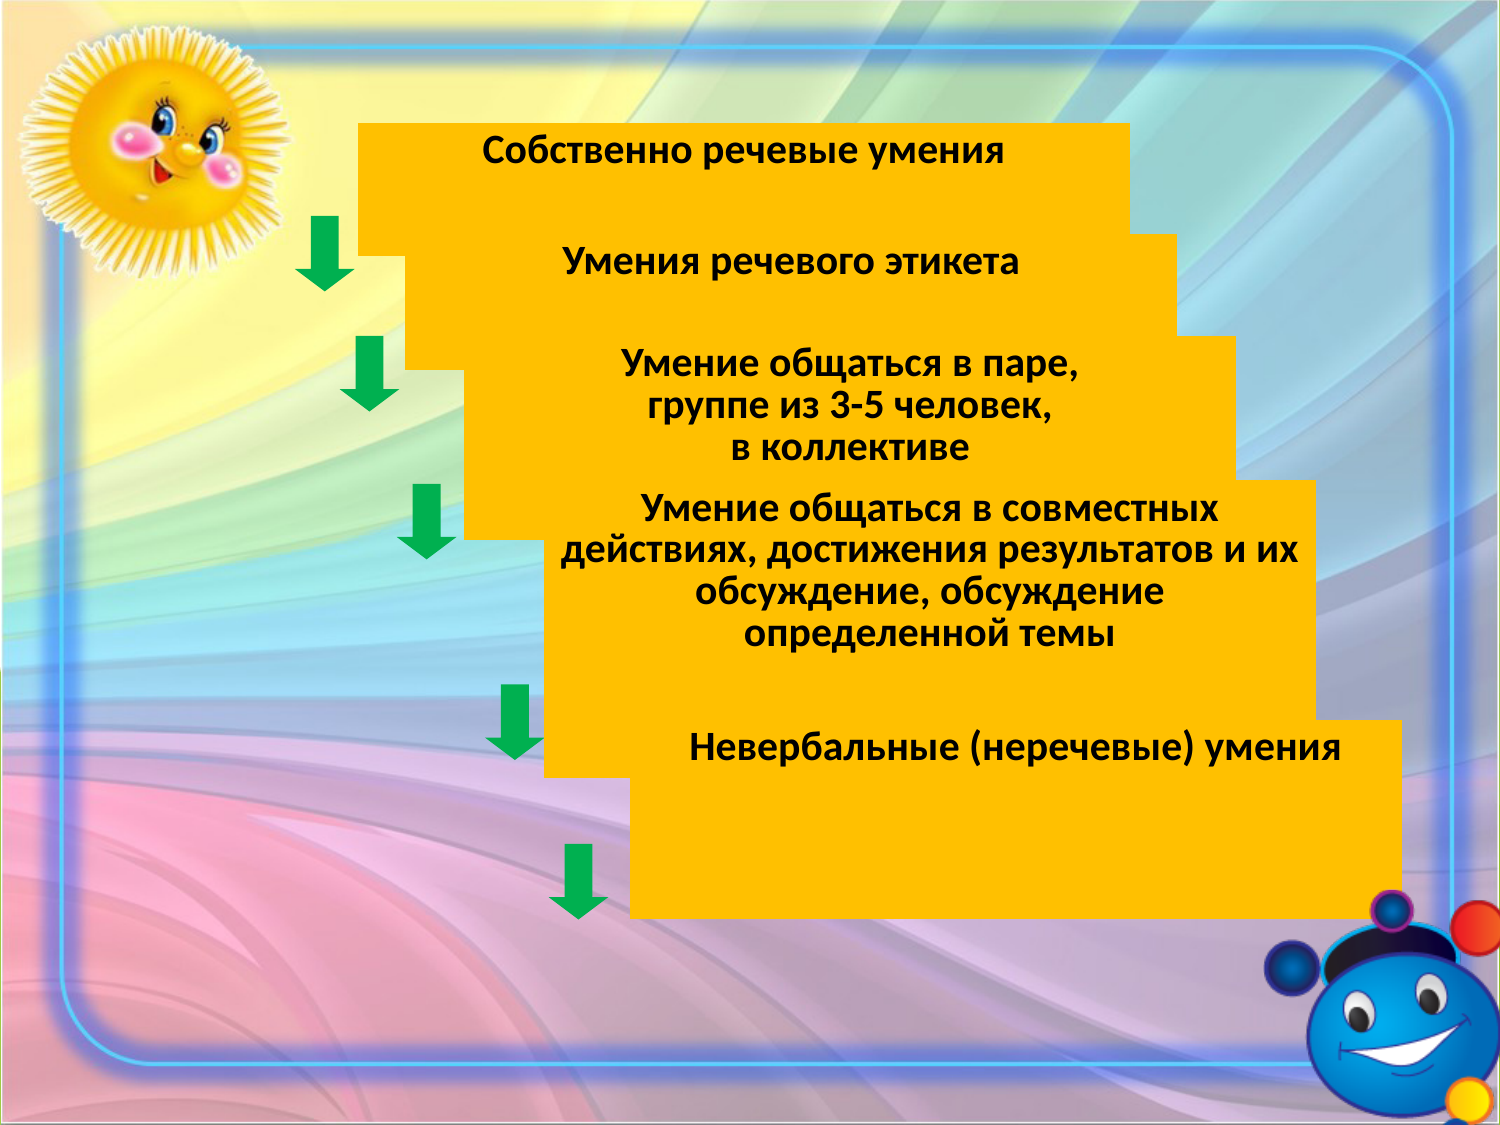

Собственно речевые умения
Умения речевого этикета
Умение общаться в паре,
группе из 3-5 человек,
в коллективе
Умение общаться в совместных действиях, достижения результатов и их обсуждение, обсуждение определенной темы
Невербальные (неречевые) умения